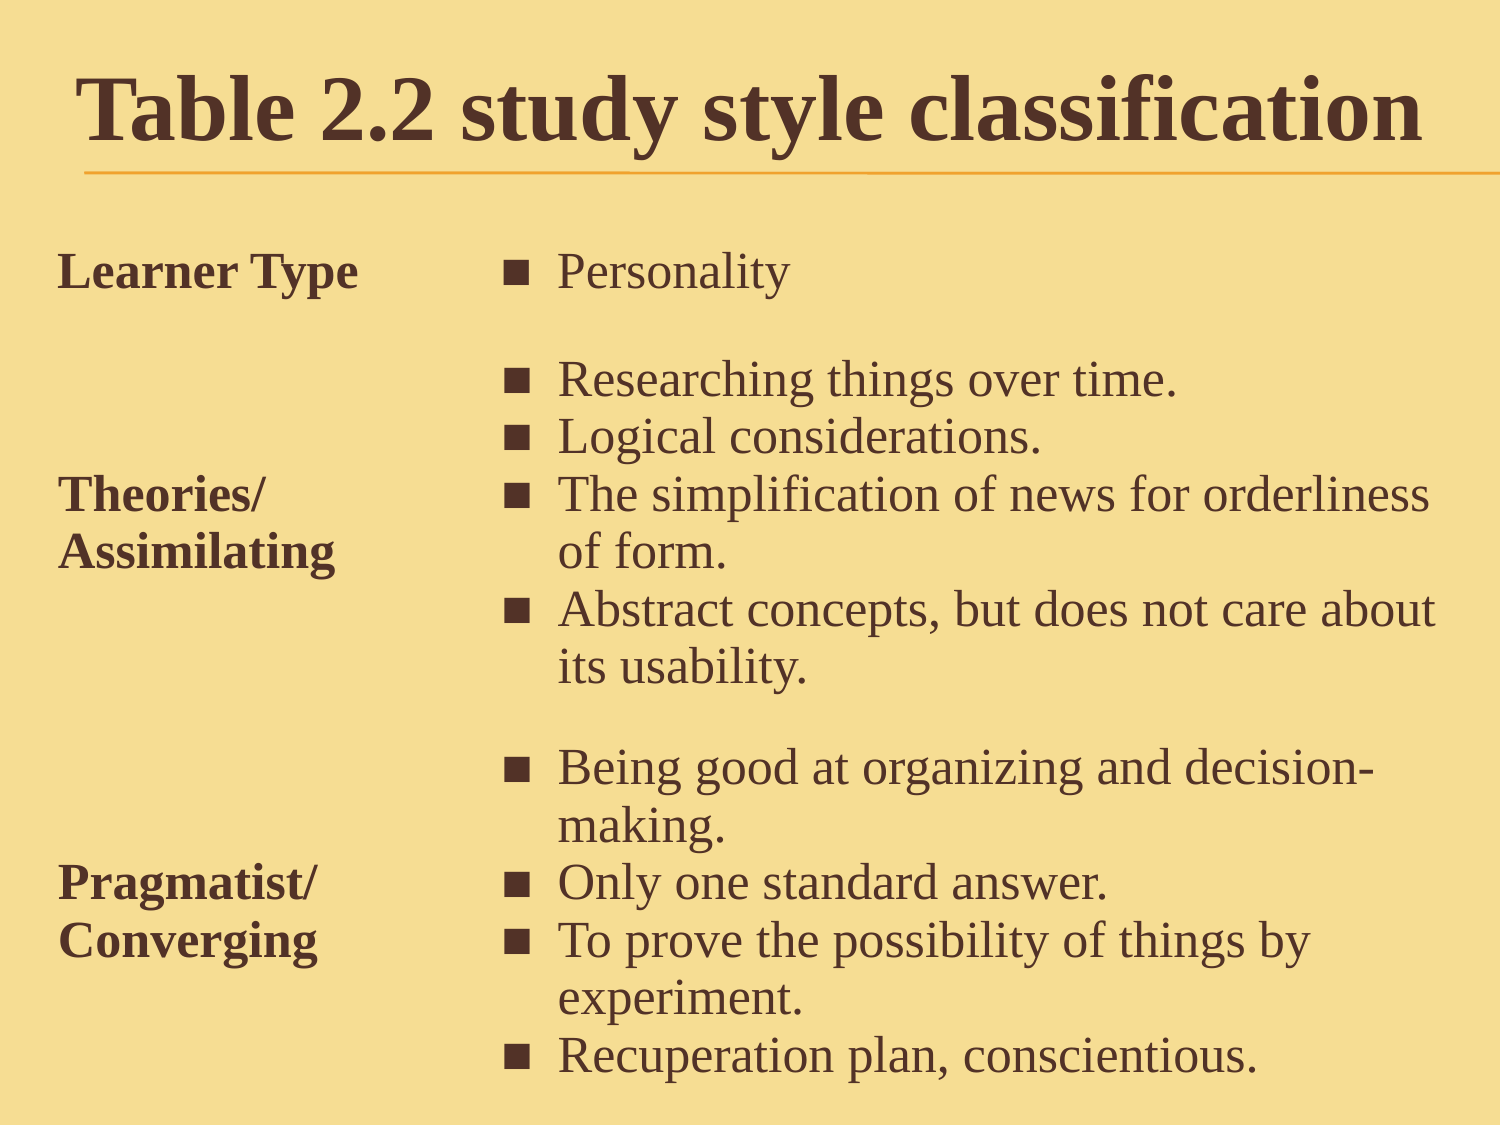

# Table 2.2 study style classification
| Learner Type | Personality |
| --- | --- |
| Theories/ Assimilating | Researching things over time. Logical considerations. The simplification of news for orderliness of form. Abstract concepts, but does not care about its usability. |
| Pragmatist/ Converging | Being good at organizing and decision-making. Only one standard answer. To prove the possibility of things by experiment. Recuperation plan, conscientious. |